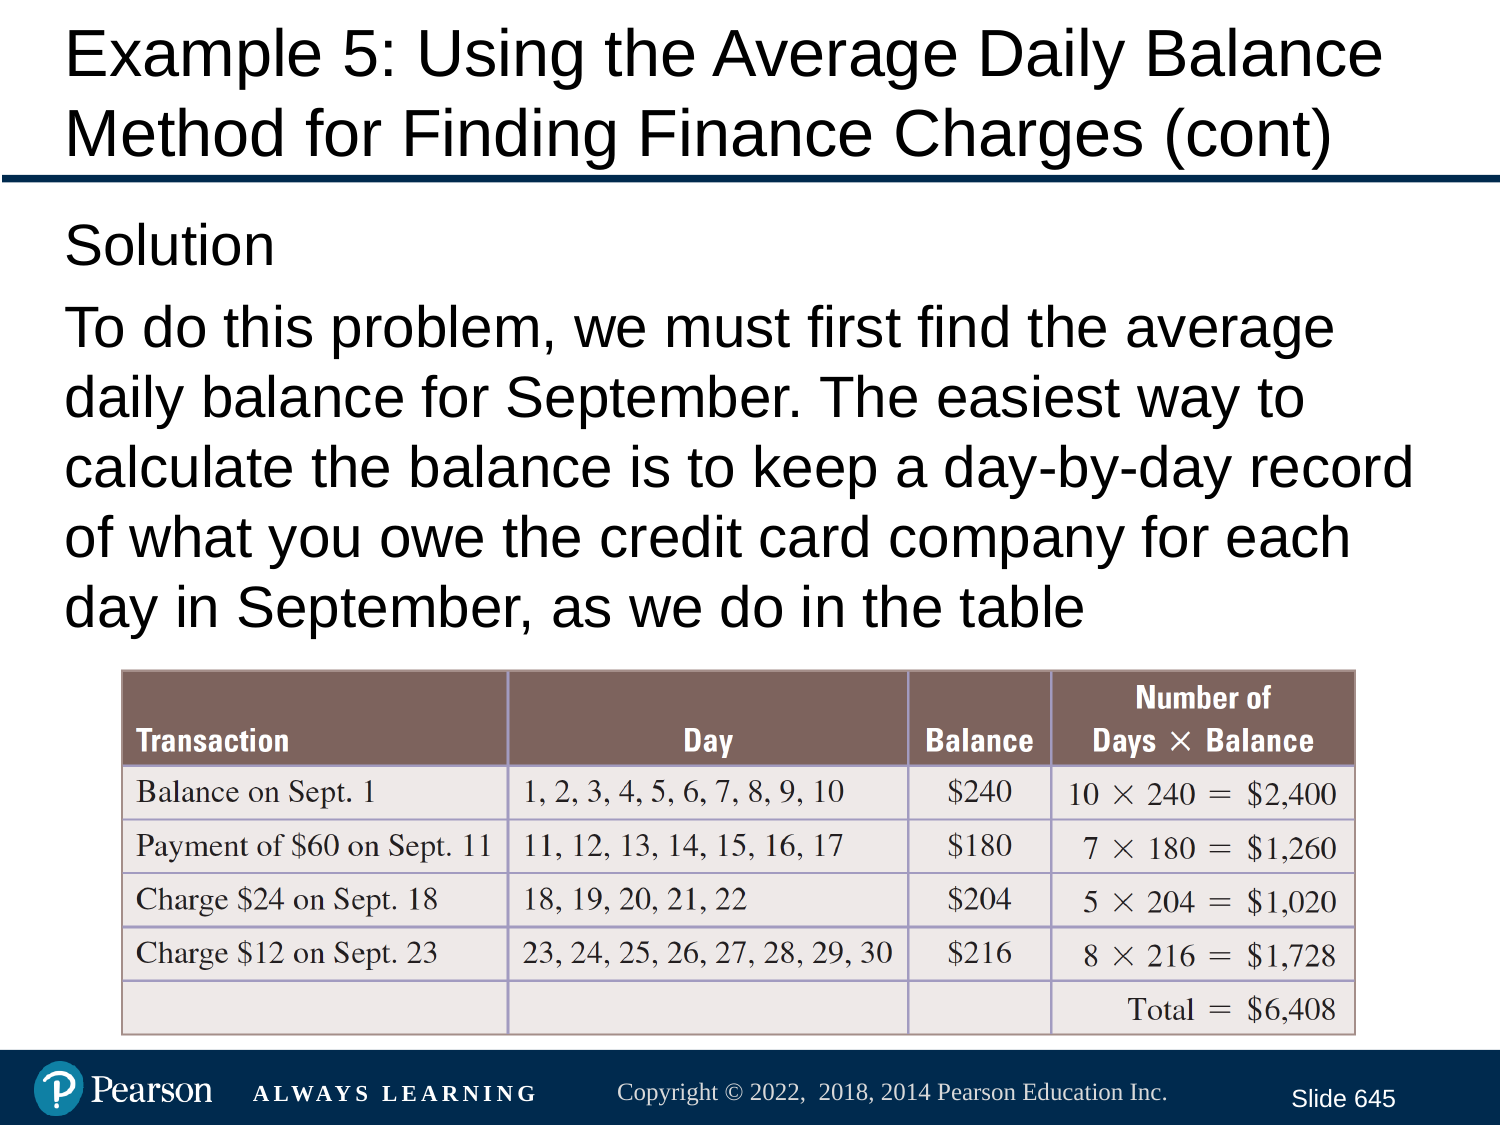

# Example 5: Using the Average Daily Balance Method for Finding Finance Charges (cont)
Solution
To do this problem, we must first find the average daily balance for September. The easiest way to calculate the balance is to keep a day-by-day record of what you owe the credit card company for each day in September, as we do in the table